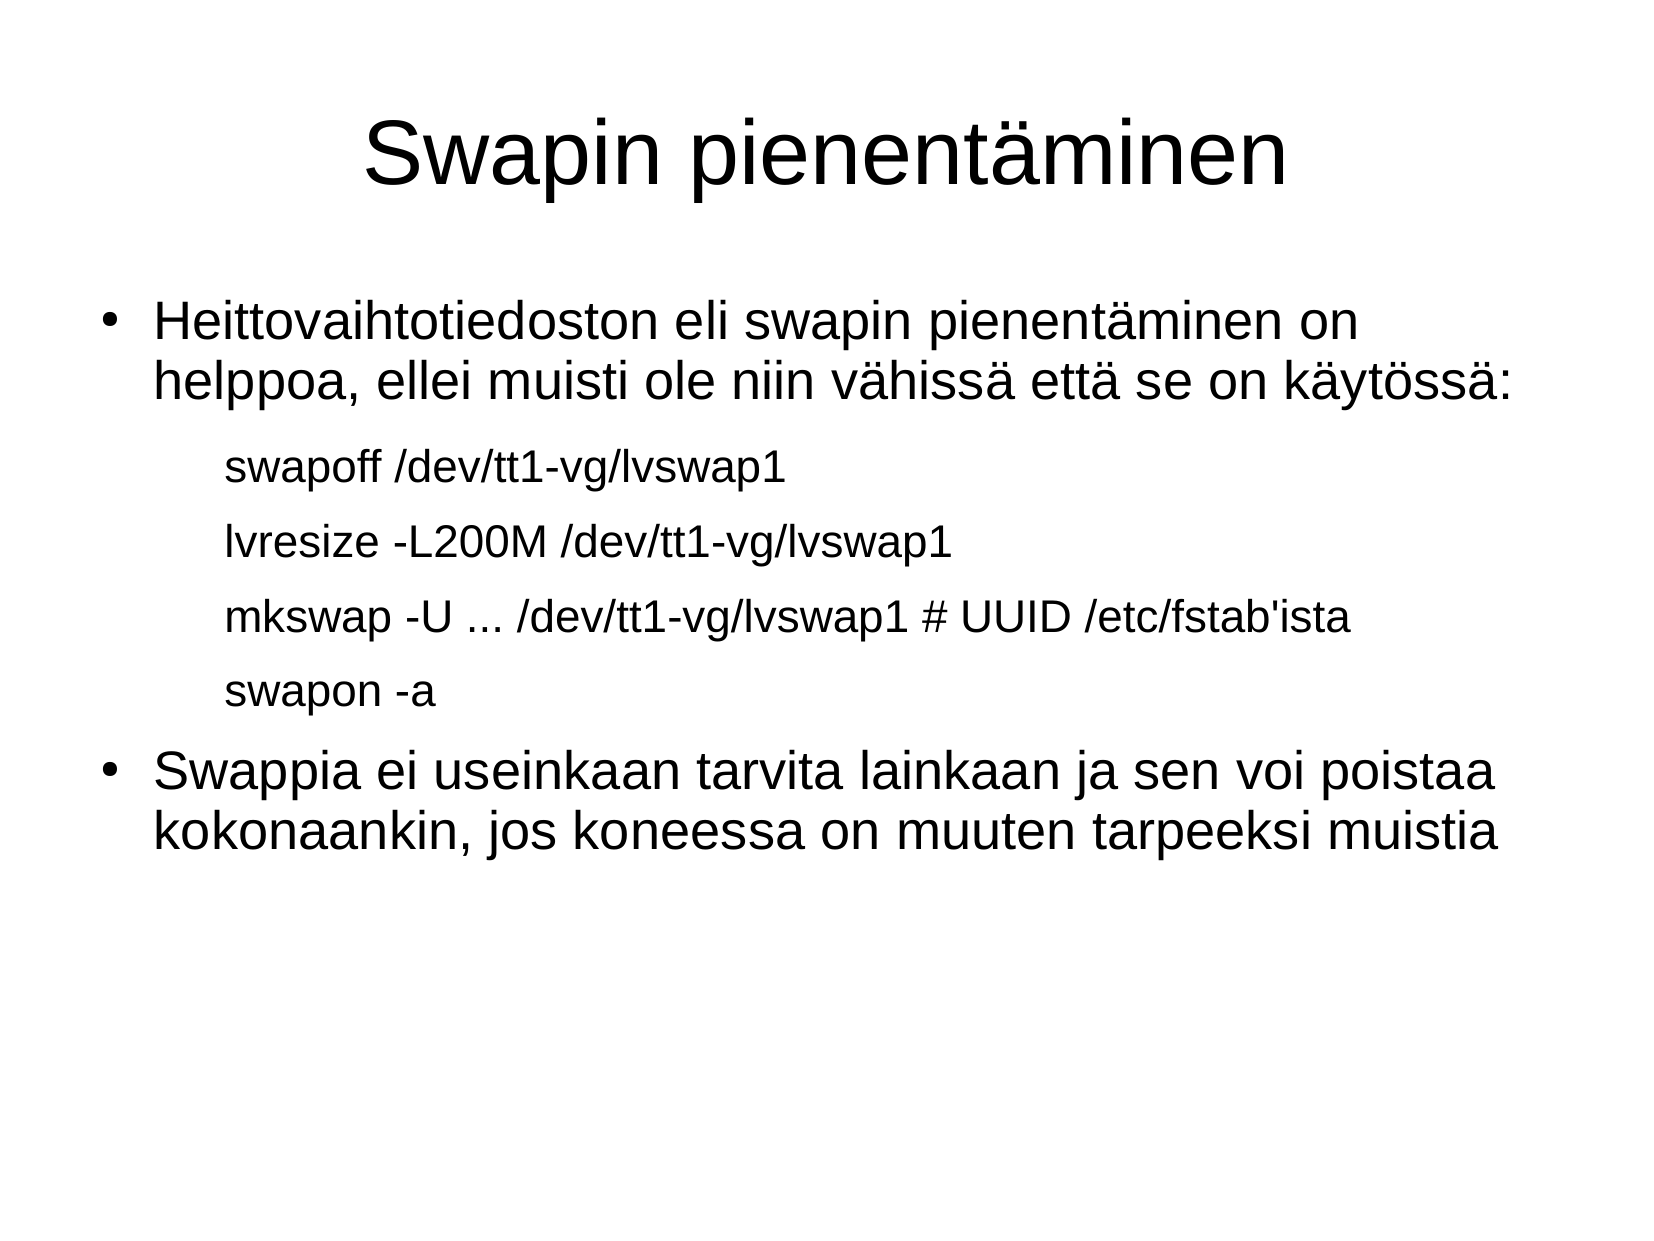

# Swapin pienentäminen
Heittovaihtotiedoston eli swapin pienentäminen on helppoa, ellei muisti ole niin vähissä että se on käytössä:
swapoff /dev/tt1-vg/lvswap1
lvresize -L200M /dev/tt1-vg/lvswap1
mkswap -U ... /dev/tt1-vg/lvswap1 # UUID /etc/fstab'ista
swapon -a
Swappia ei useinkaan tarvita lainkaan ja sen voi poistaa kokonaankin, jos koneessa on muuten tarpeeksi muistia